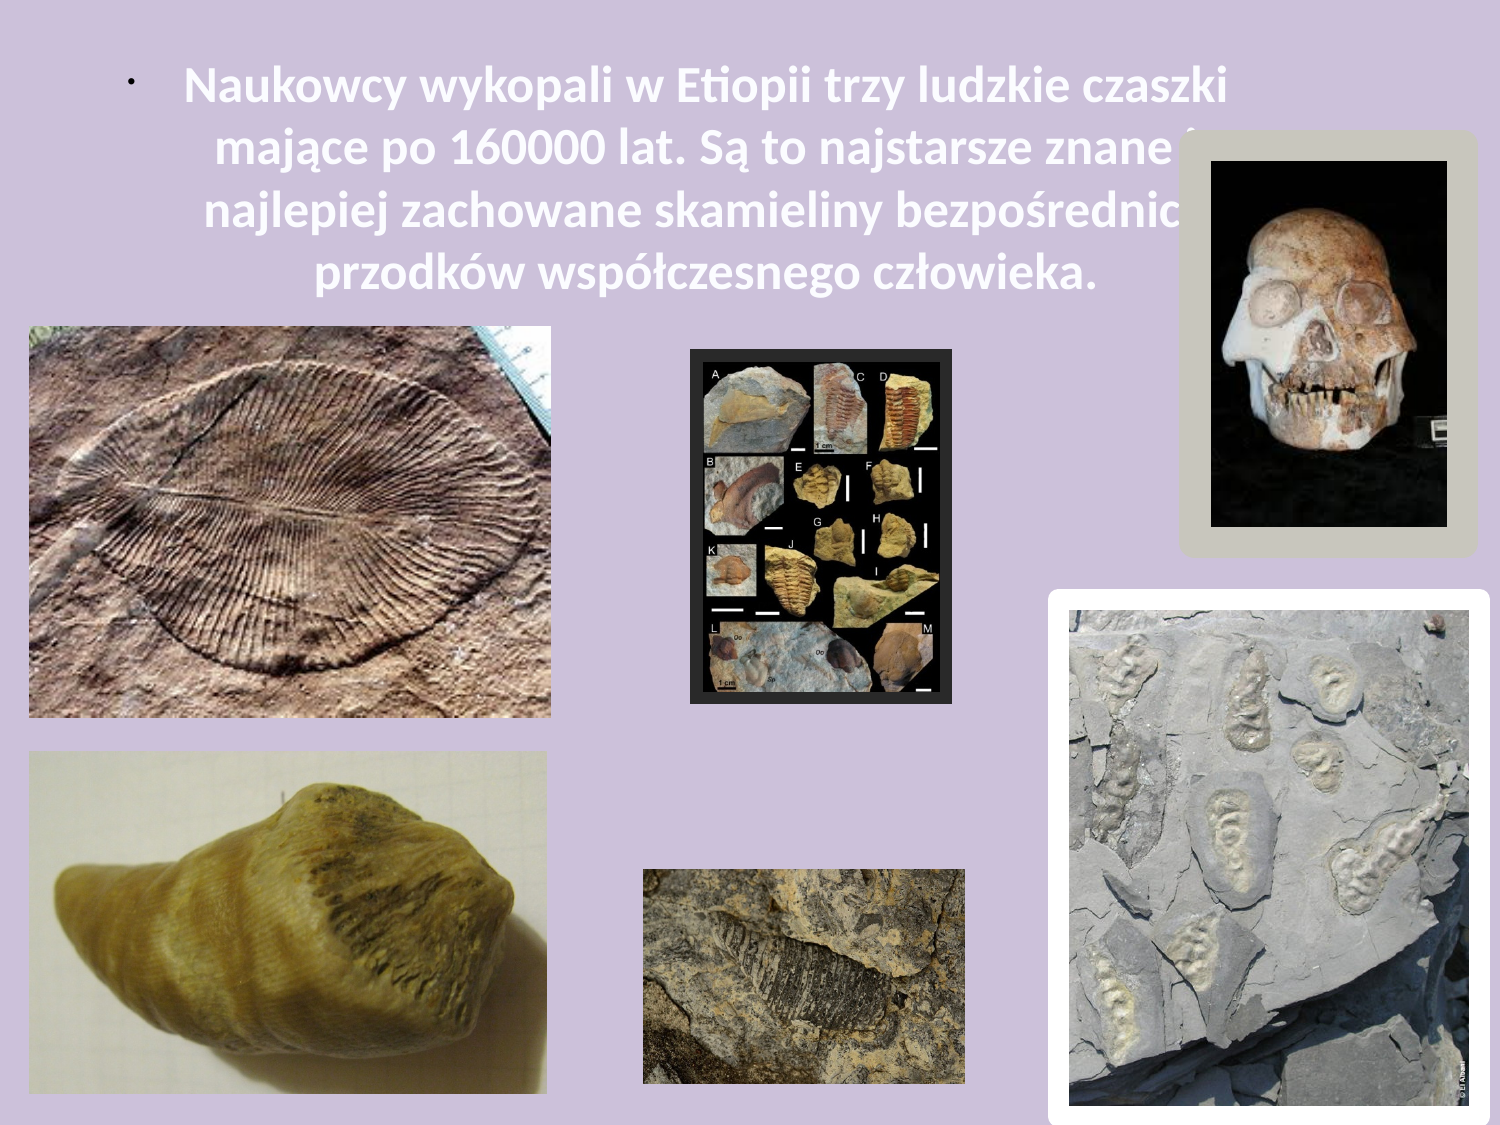

# Naukowcy wykopali w Etiopii trzy ludzkie czaszki mające po 160000 lat. Są to najstarsze znane i najlepiej zachowane skamieliny bezpośrednich przodków współczesnego człowieka.